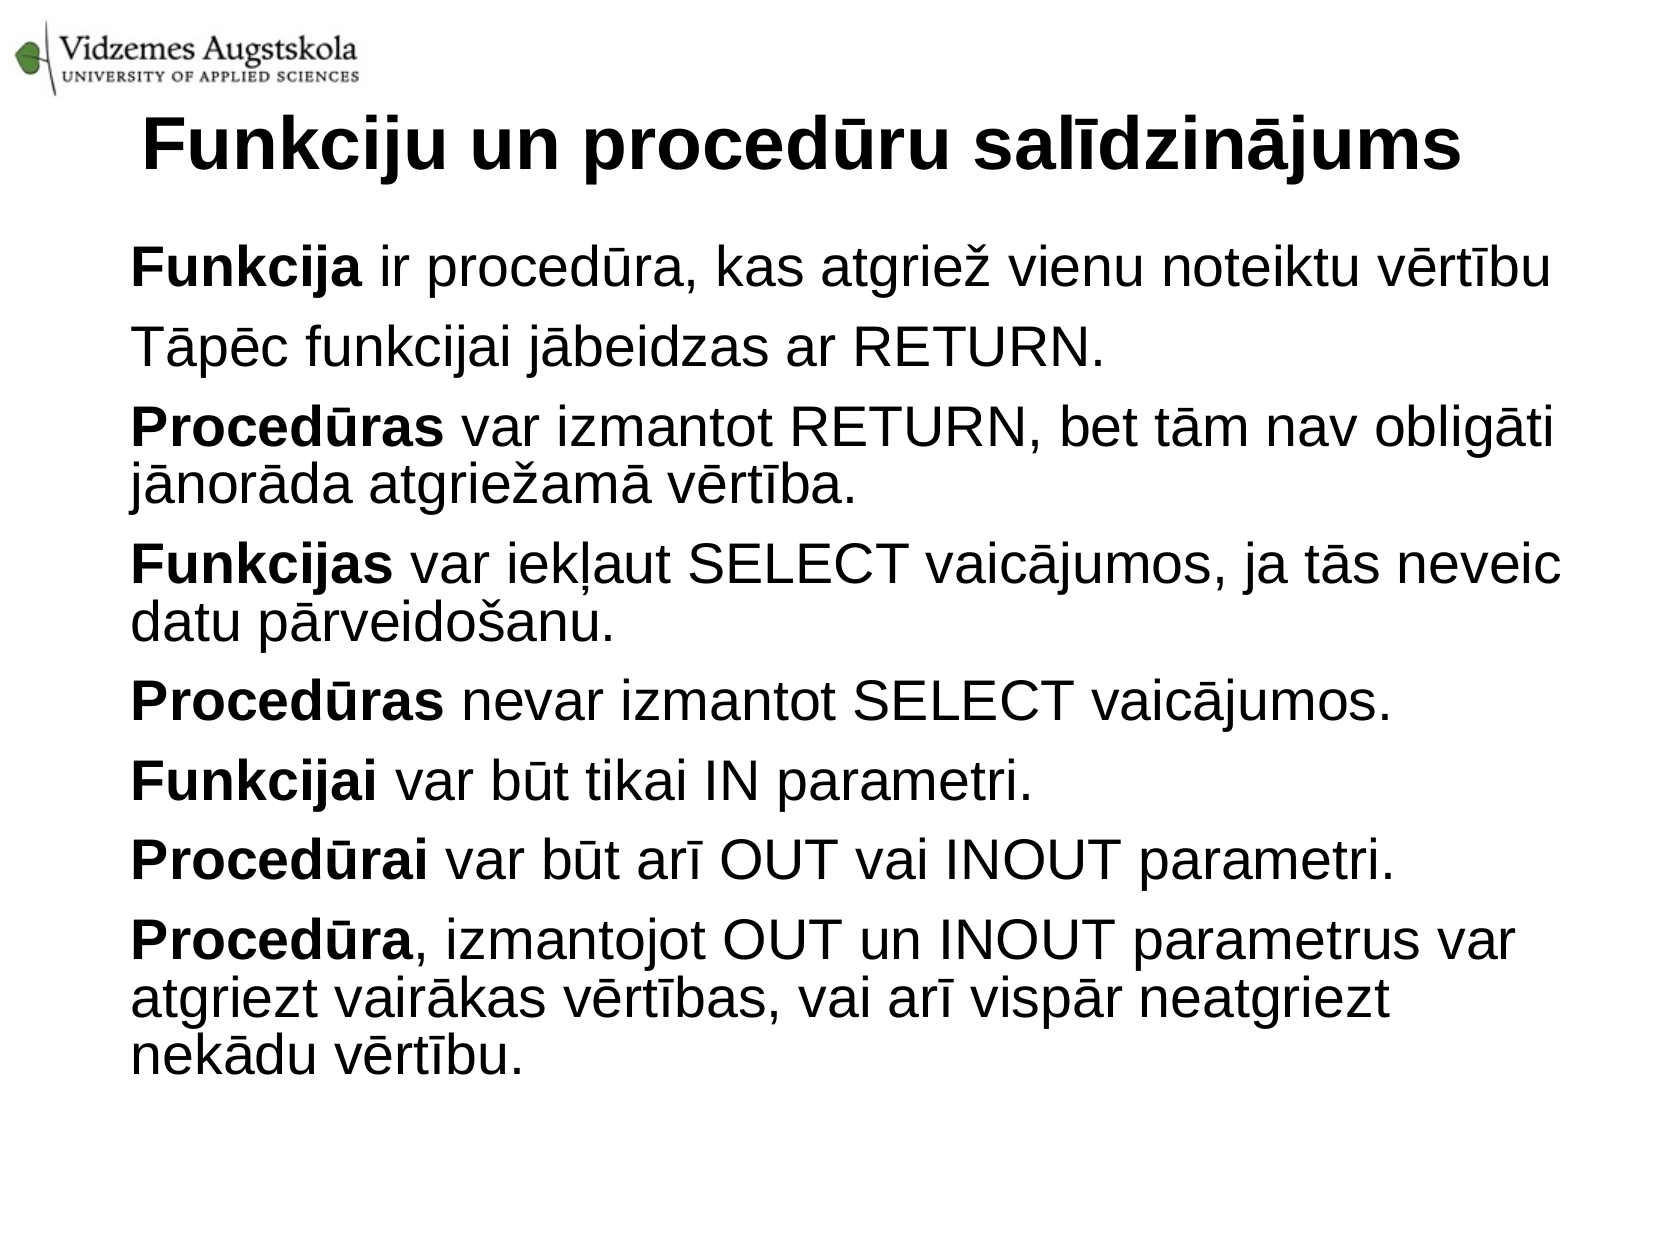

# Funkciju un procedūru salīdzinājums
Funkcija ir procedūra, kas atgriež vienu noteiktu vērtību
Tāpēc funkcijai jābeidzas ar RETURN.
Procedūras var izmantot RETURN, bet tām nav obligāti jānorāda atgriežamā vērtība.
Funkcijas var iekļaut SELECT vaicājumos, ja tās neveic datu pārveidošanu.
Procedūras nevar izmantot SELECT vaicājumos.
Funkcijai var būt tikai IN parametri.
Procedūrai var būt arī OUT vai INOUT parametri.
Procedūra, izmantojot OUT un INOUT parametrus var atgriezt vairākas vērtības, vai arī vispār neatgriezt nekādu vērtību.